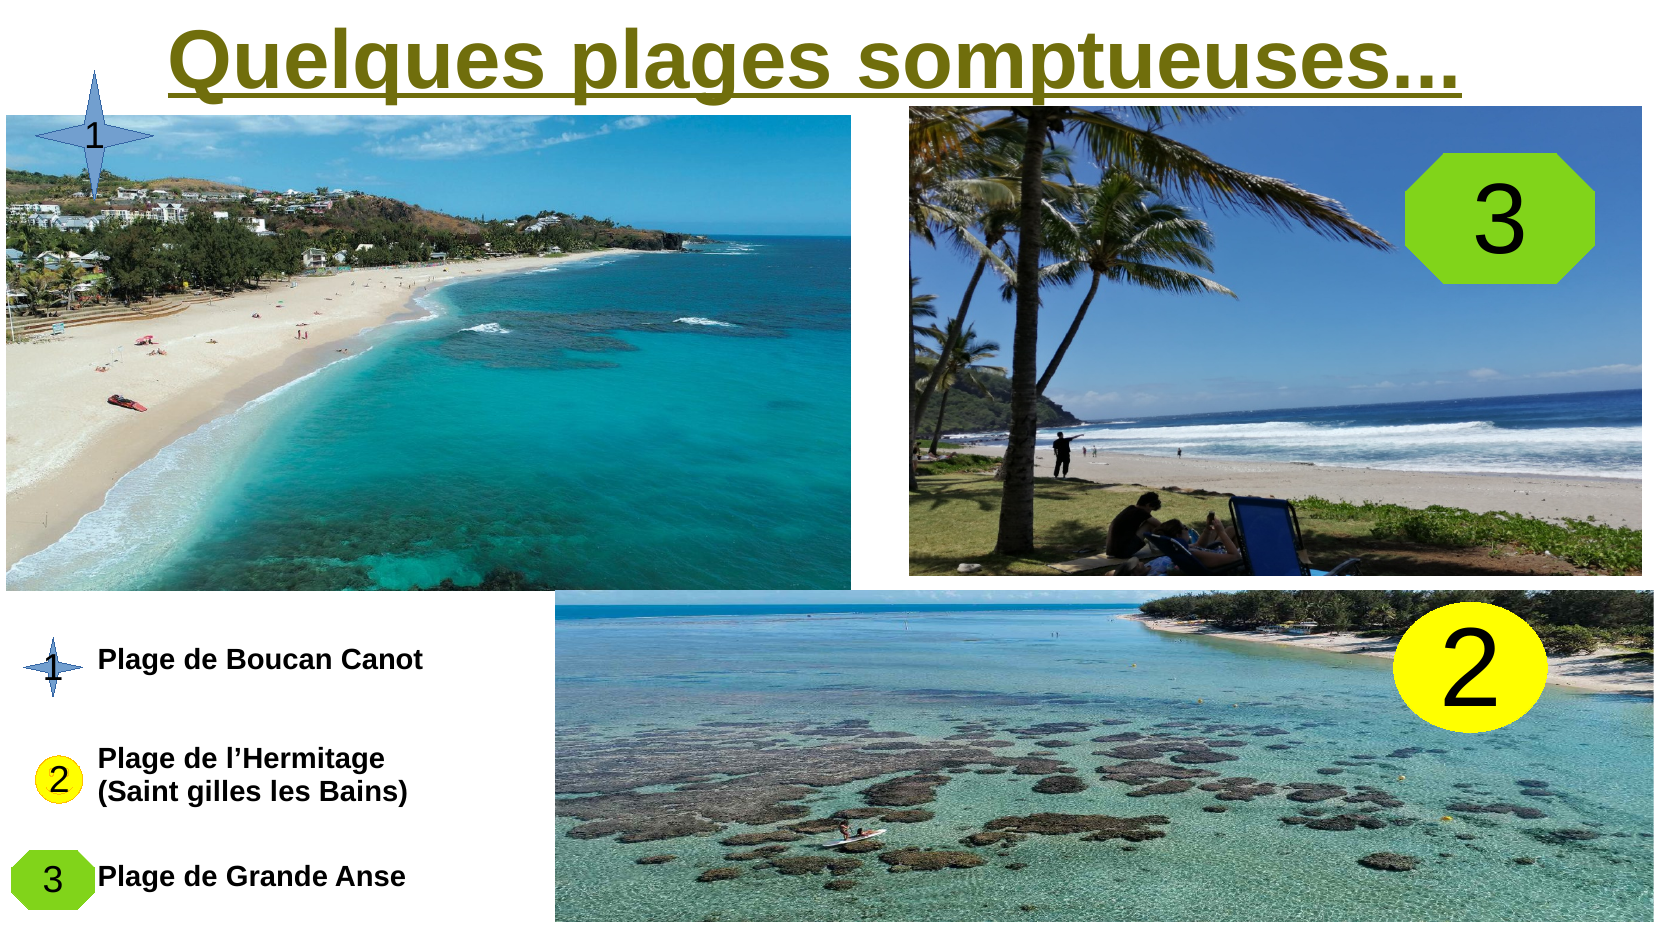

# Quelques plages somptueuses...
1
3
2
Plage de Boucan Canot
1
Plage de l’Hermitage
(Saint gilles les Bains)
2
3
Plage de Grande Anse